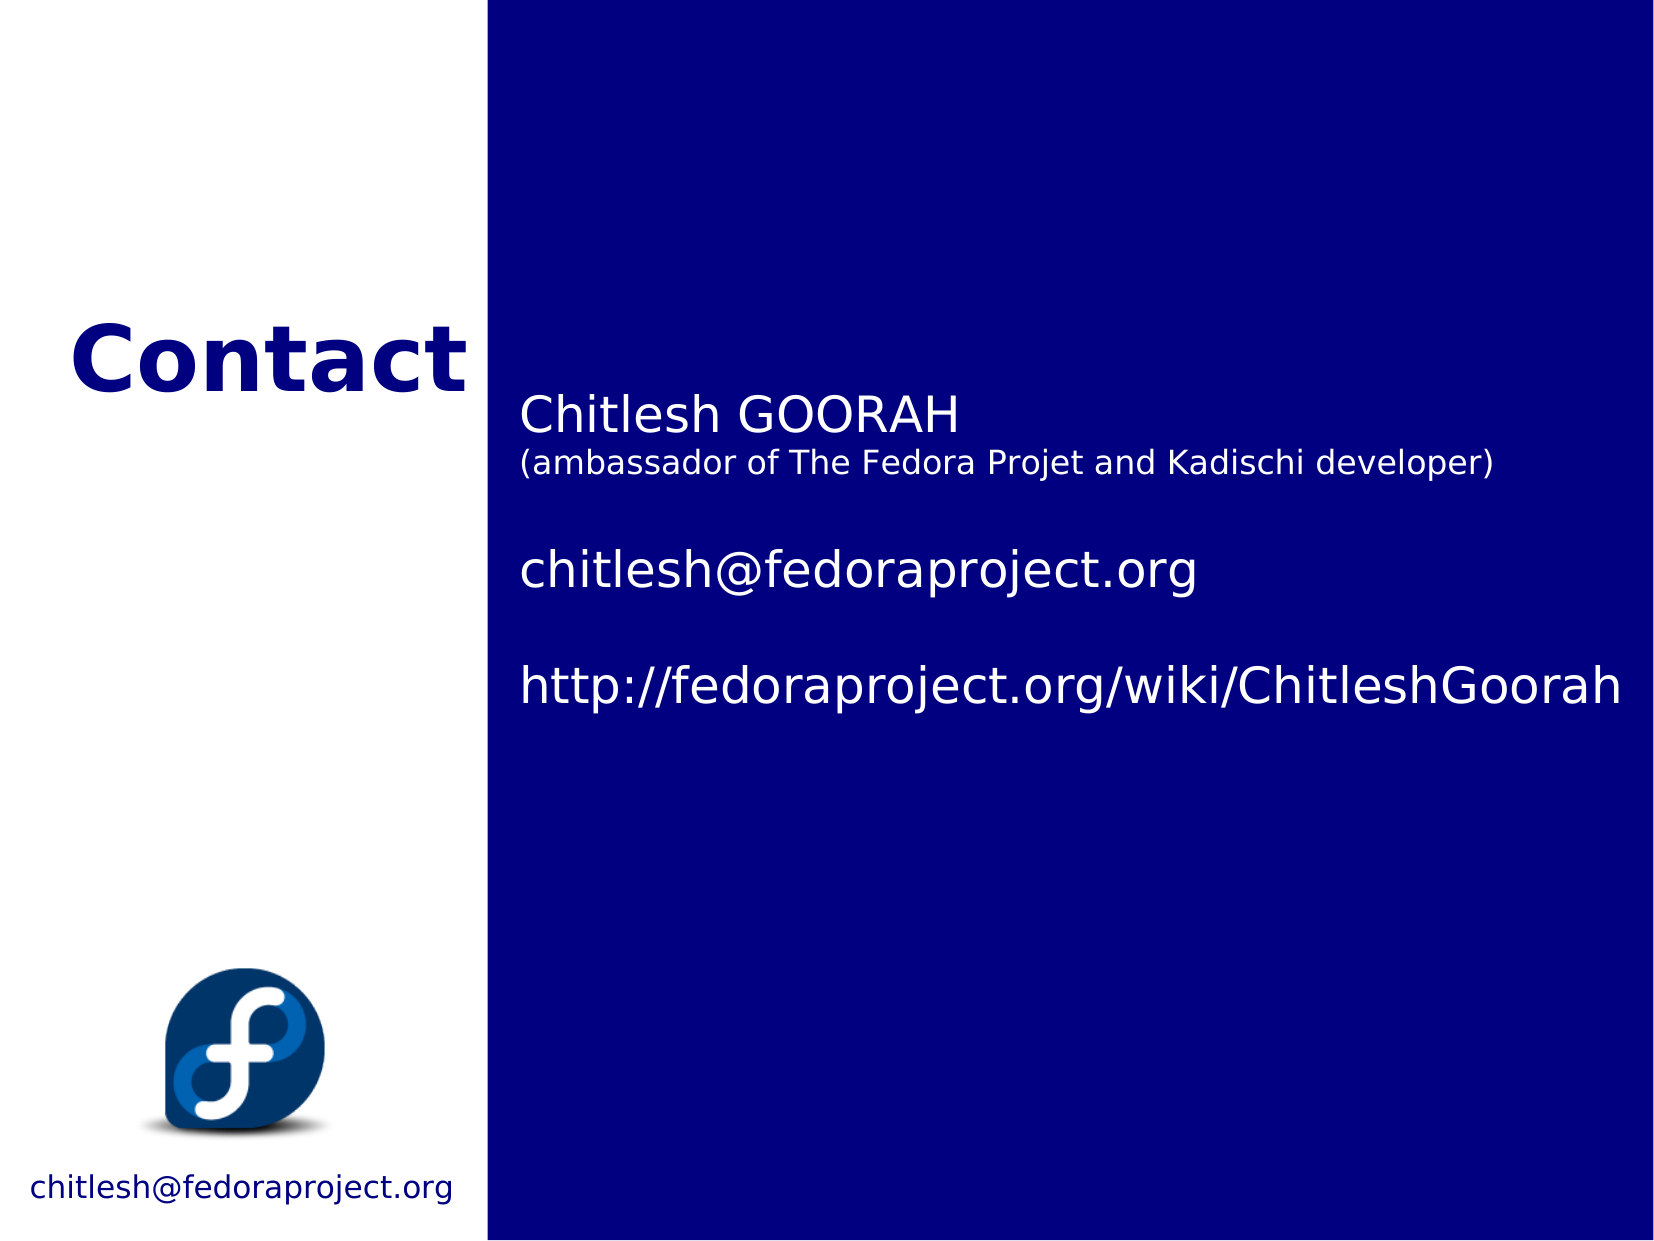

# Contact
Chitlesh GOORAH
(ambassador of The Fedora Projet and Kadischi developer)
chitlesh@fedoraproject.org
http://fedoraproject.org/wiki/ChitleshGoorah